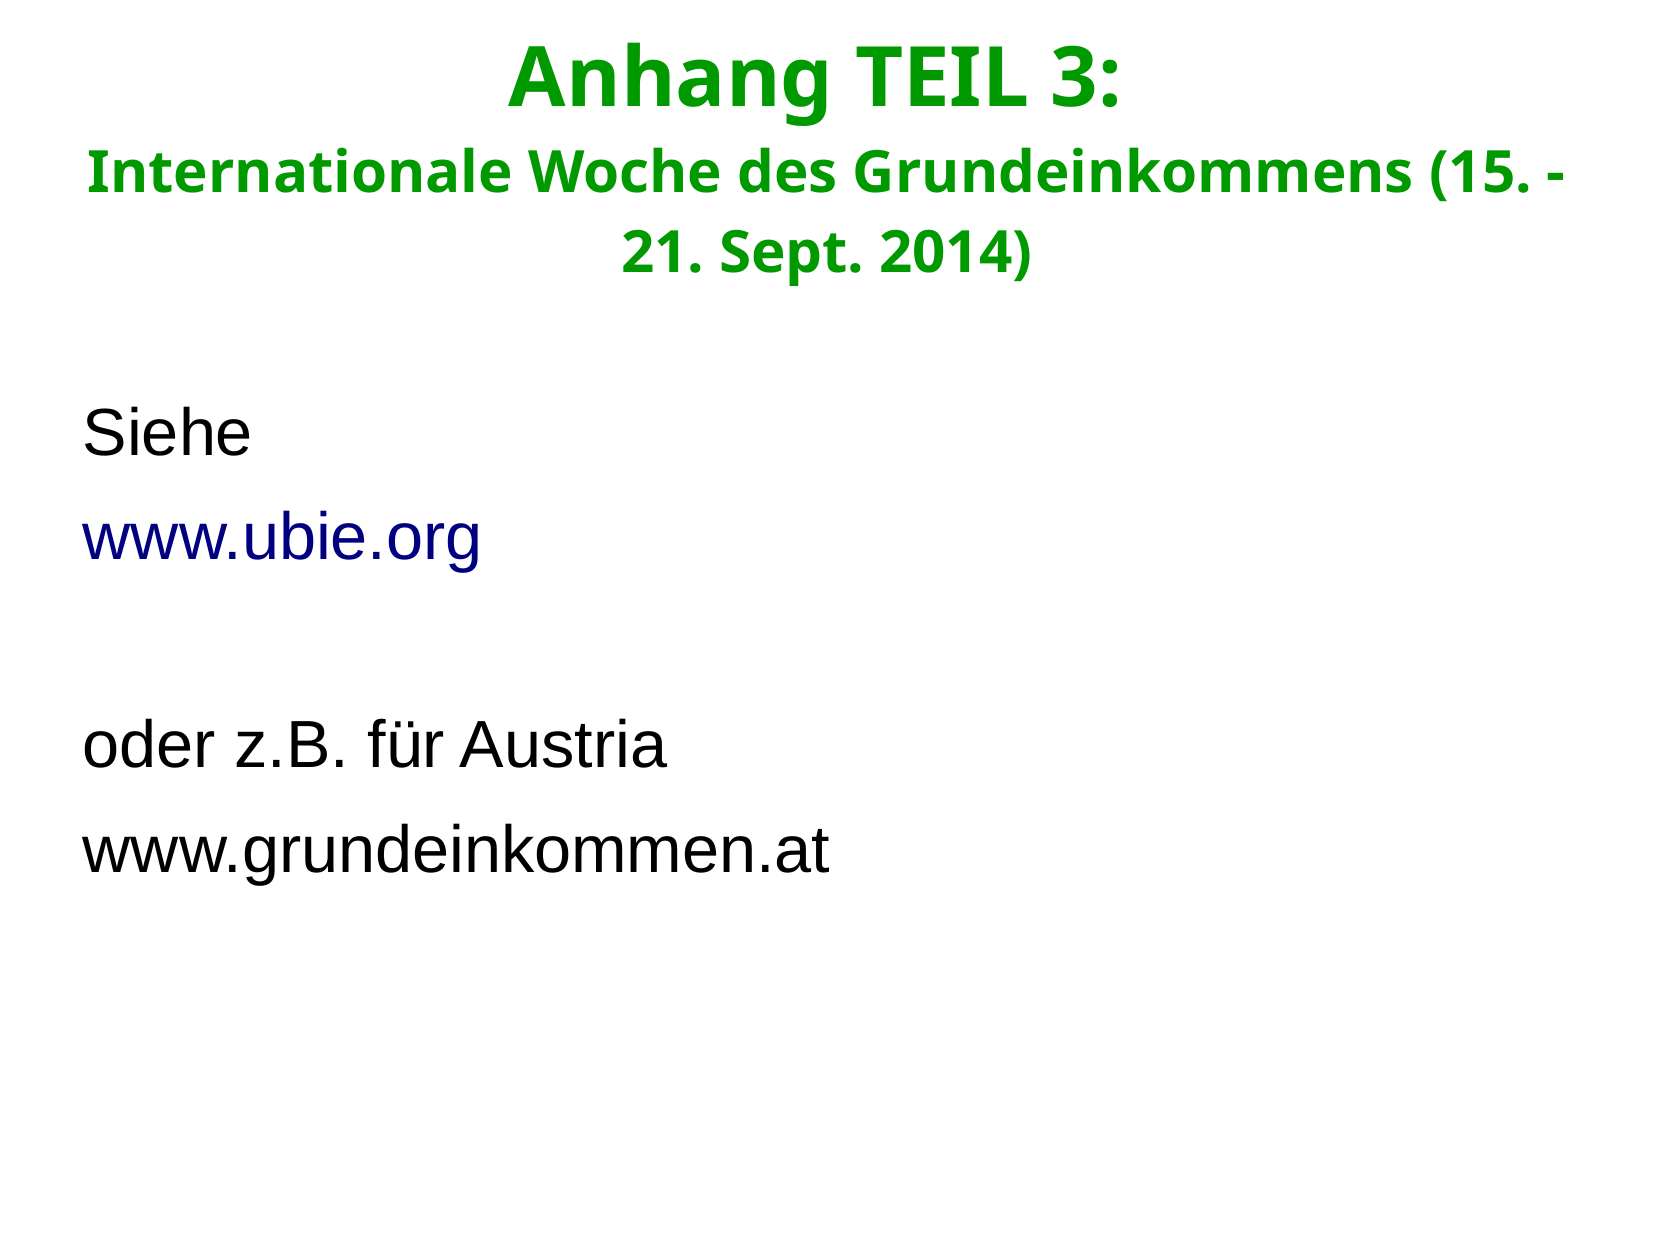

# Anhang TEIL 3: Internationale Woche des Grundeinkommens (15. -21. Sept. 2014)
Siehe
www.ubie.org
oder z.B. für Austria
www.grundeinkommen.at